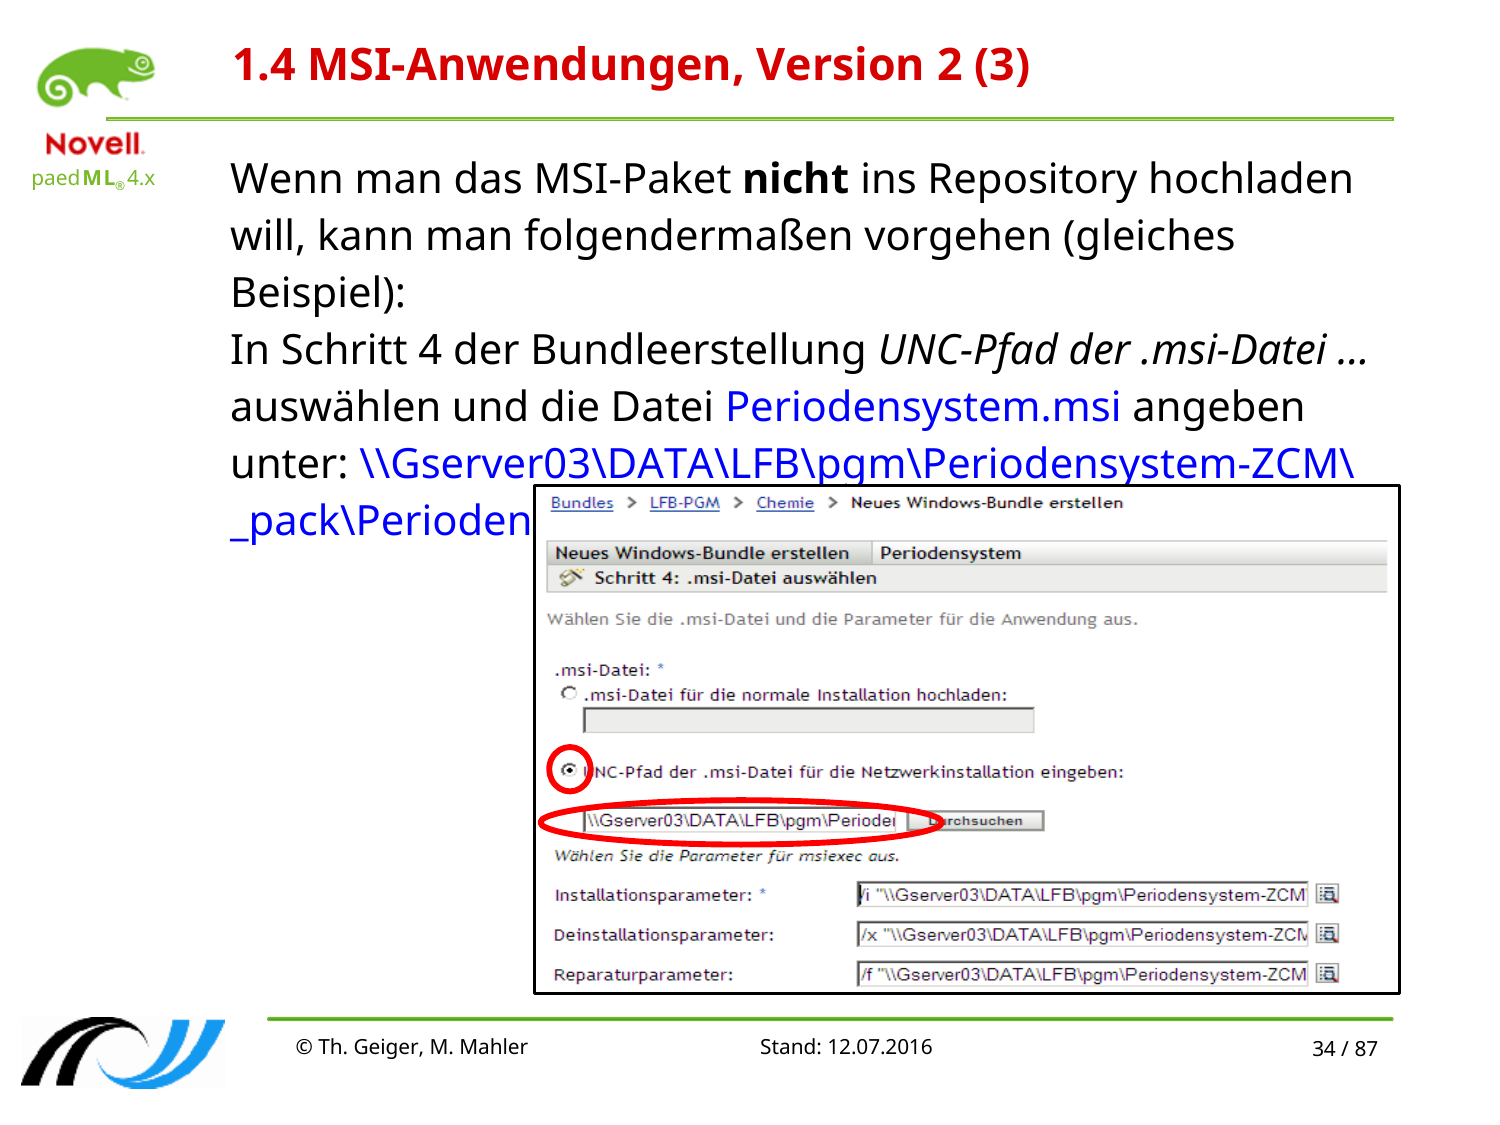

# 1.4 MSI-Anwendungen, Version 2 (3)
Wenn man das MSI-Paket nicht ins Repository hochladen will, kann man folgendermaßen vorgehen (gleiches Beispiel):
In Schritt 4 der Bundleerstellung UNC-Pfad der .msi-Datei …auswählen und die Datei Periodensystem.msi angeben unter: \\Gserver03\DATA\LFB\pgm\Periodensystem-ZCM\_pack\Periodensystem.msi (NICHT K:\Periodensystem...!)
© Th. Geiger, M. Mahler
12.07.2016
34